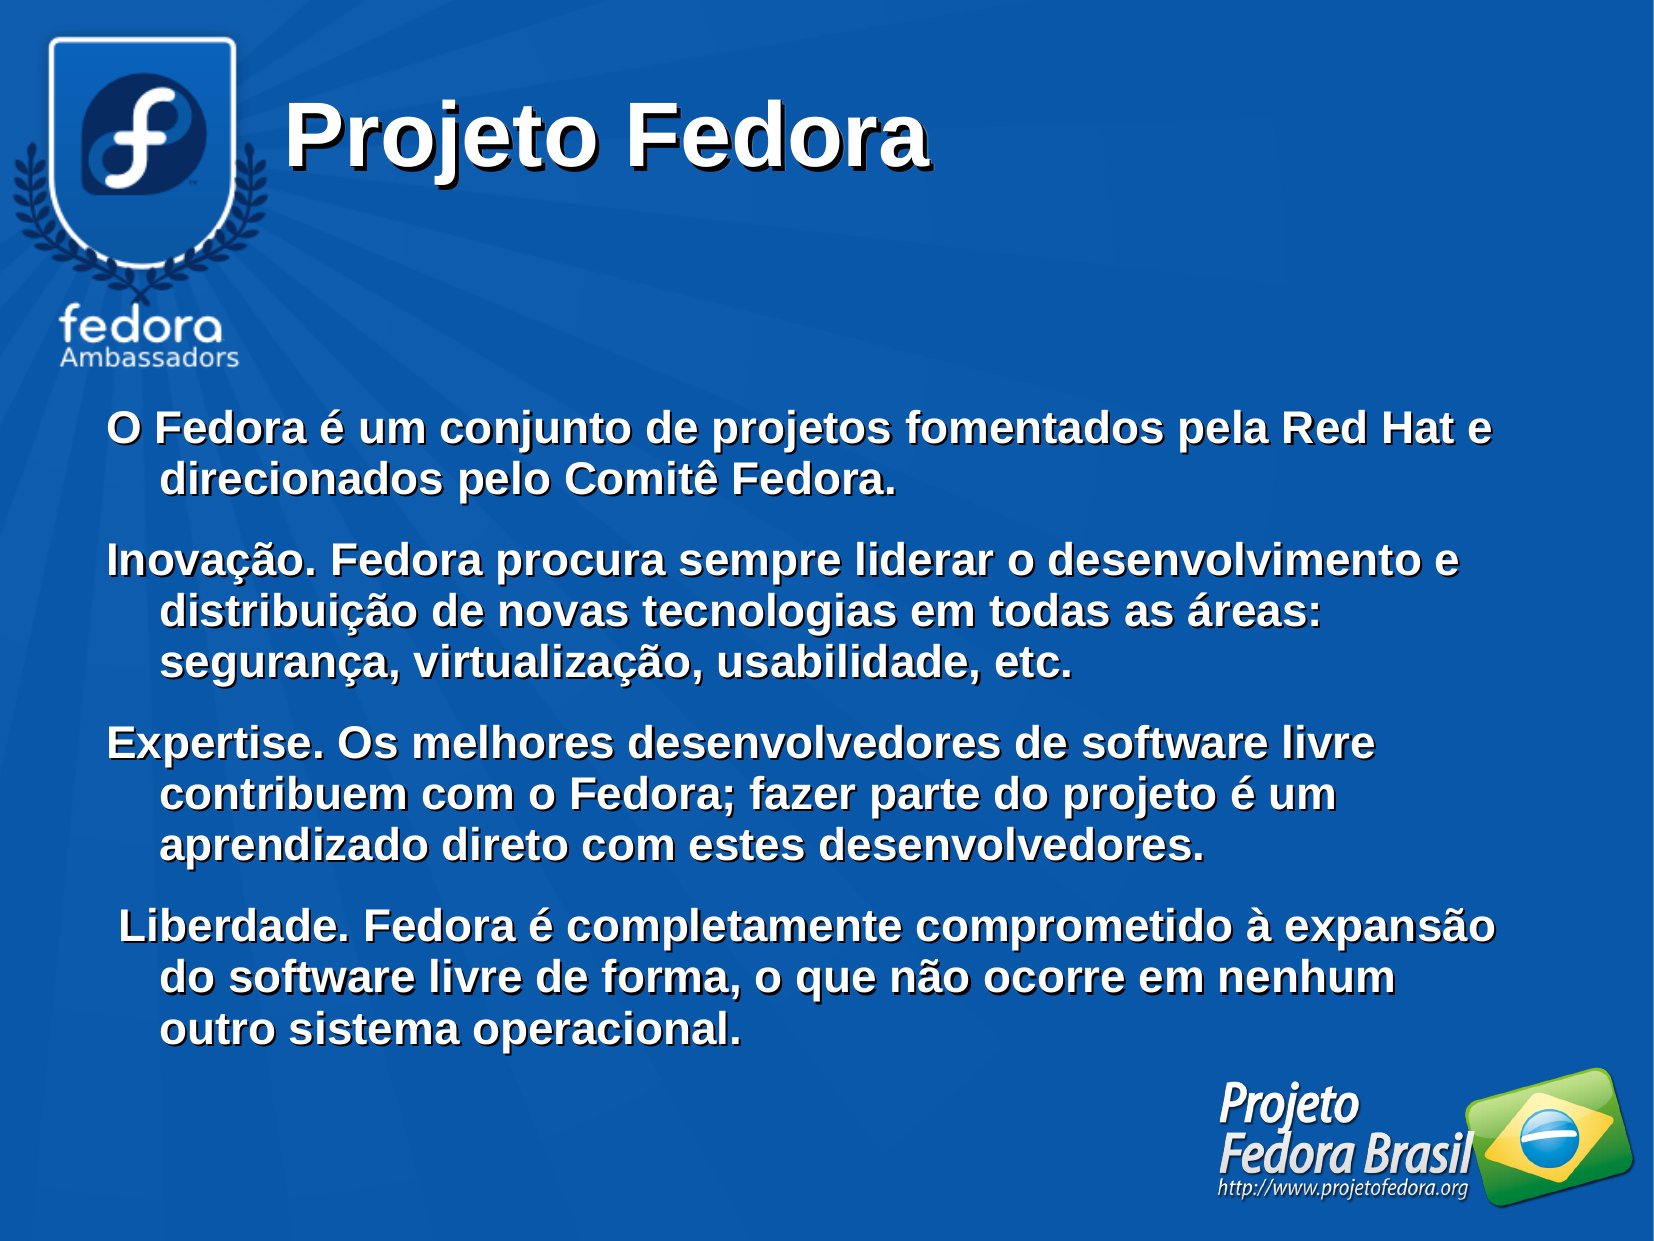

# Projeto Fedora
O Fedora é um conjunto de projetos fomentados pela Red Hat e direcionados pelo Comitê Fedora.
Inovação. Fedora procura sempre liderar o desenvolvimento e distribuição de novas tecnologias em todas as áreas: segurança, virtualização, usabilidade, etc.
Expertise. Os melhores desenvolvedores de software livre contribuem com o Fedora; fazer parte do projeto é um aprendizado direto com estes desenvolvedores.
 Liberdade. Fedora é completamente comprometido à expansão do software livre de forma, o que não ocorre em nenhum outro sistema operacional.